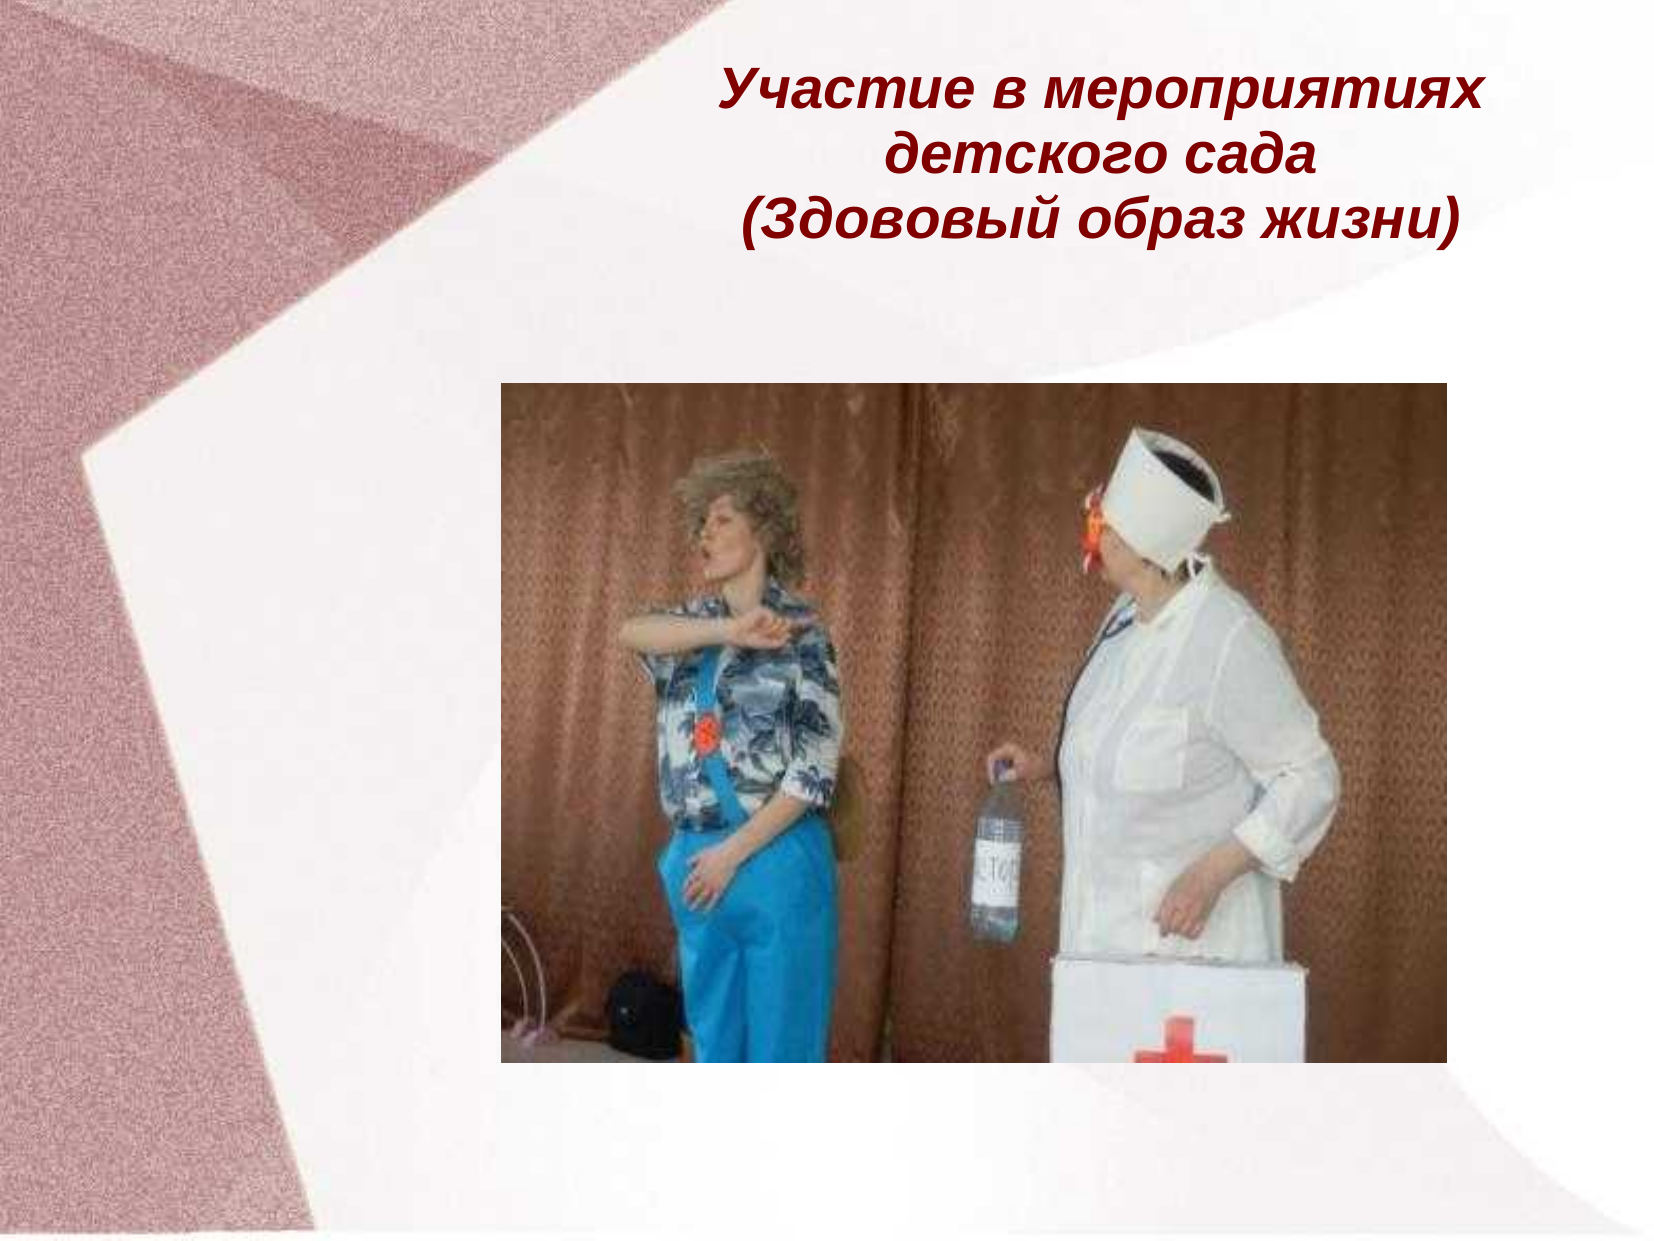

# Участие в мероприятиях детского сада (Здововый образ жизни)